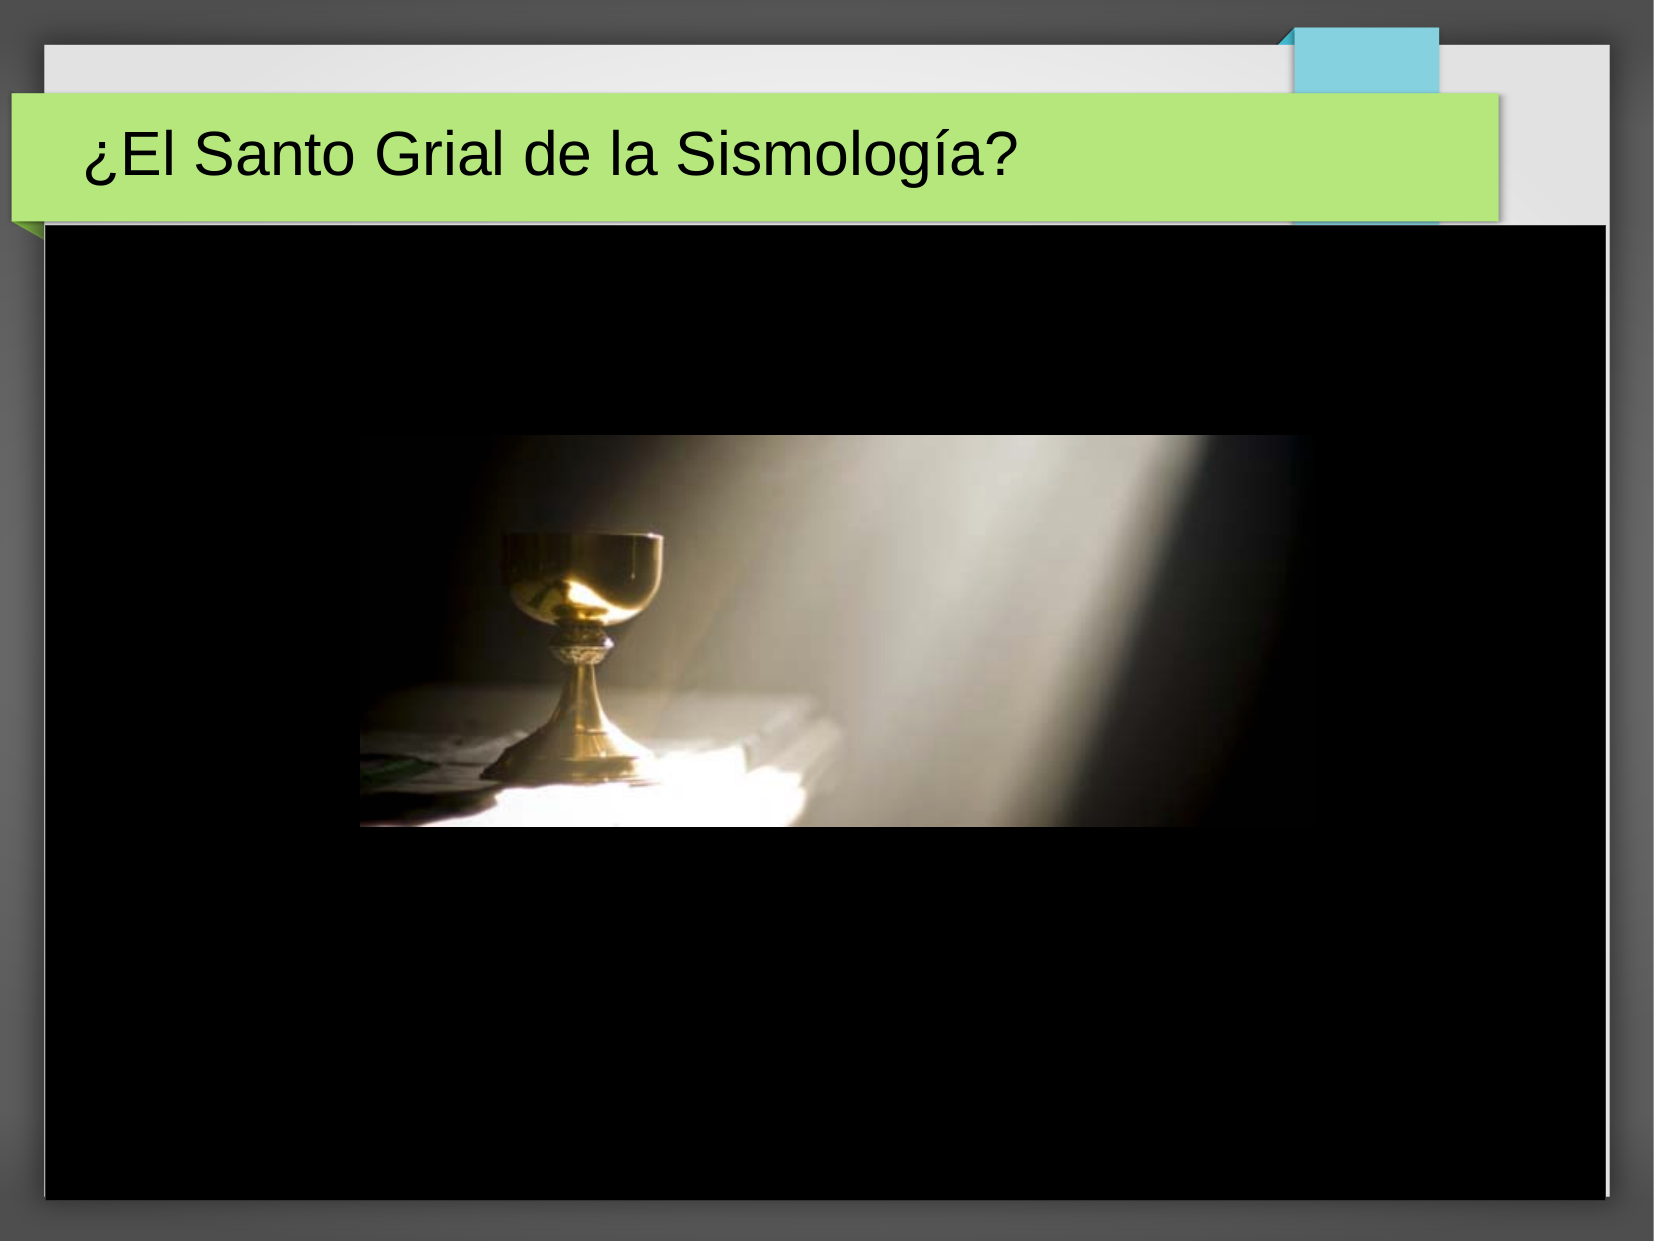

# ¿El Santo Grial de la Sismología?